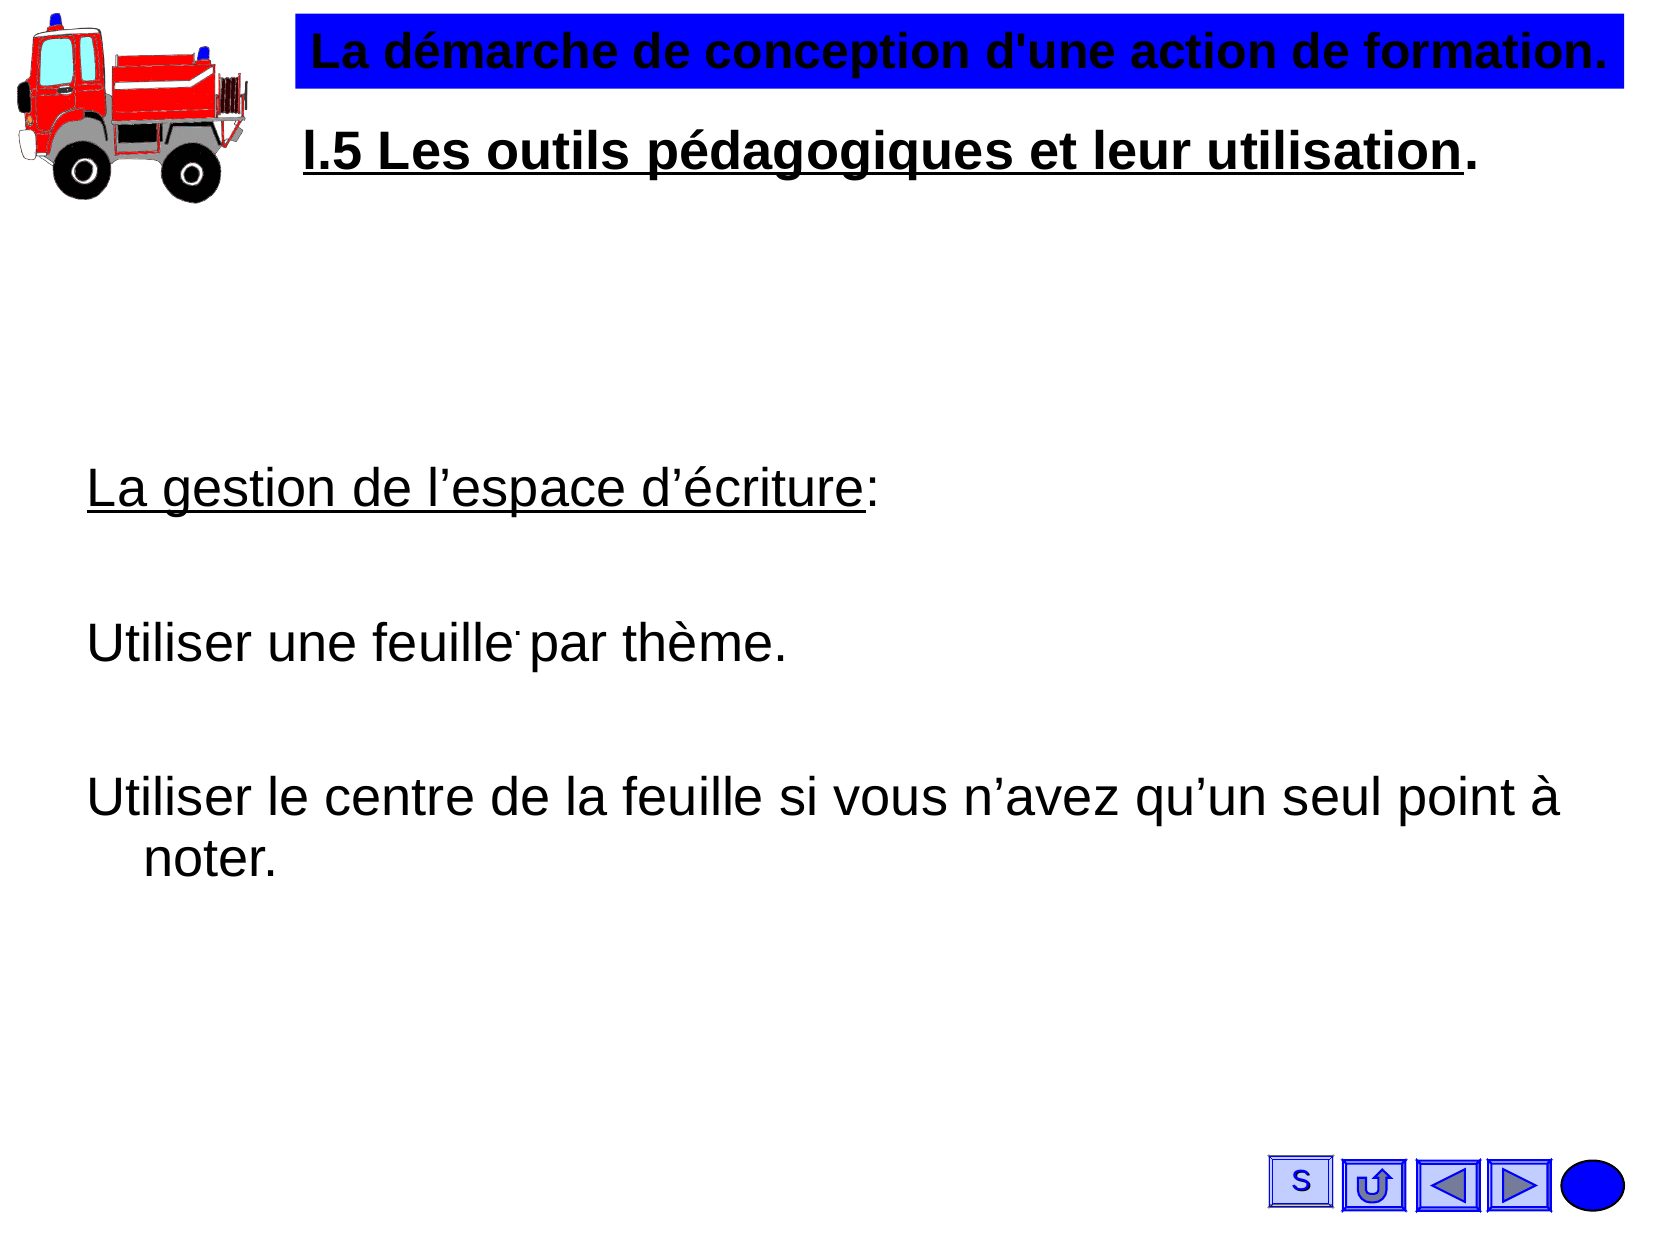

La démarche de conception d'une action de formation.
l.5 Les outils pédagogiques et leur utilisation.
#
La gestion de l’espace d’écriture:
Utiliser une feuille par thème.
Utiliser le centre de la feuille si vous n’avez qu’un seul point à noter.
.